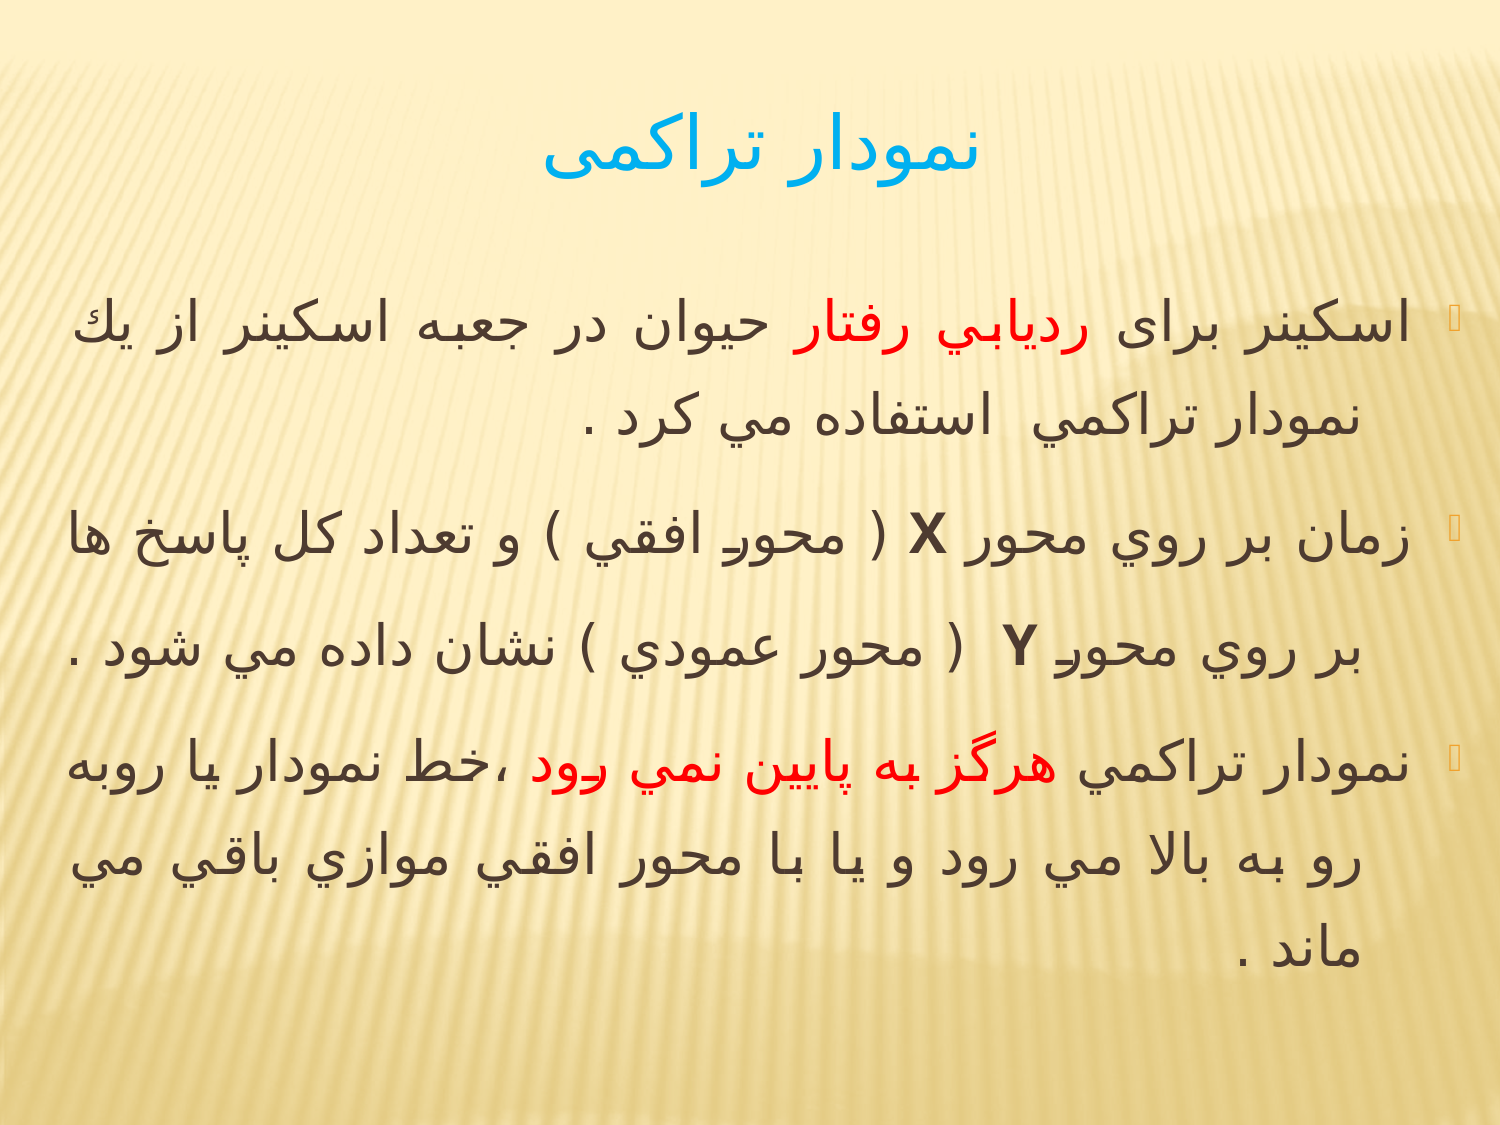

# نمودار تراکمی
اسكينر برای رديابي رفتار حيوان در جعبه اسكينر از يك نمودار تراكمي استفاده مي كرد .
زمان بر روي محور X ( محور افقي ) و تعداد كل پاسخ ها بر روي محور Y ( محور عمودي ) نشان داده مي شود .
نمودار تراكمي هرگز به پايين نمي رود ،خط نمودار يا روبه رو به بالا مي رود و يا با محور افقي موازي باقي مي ماند .